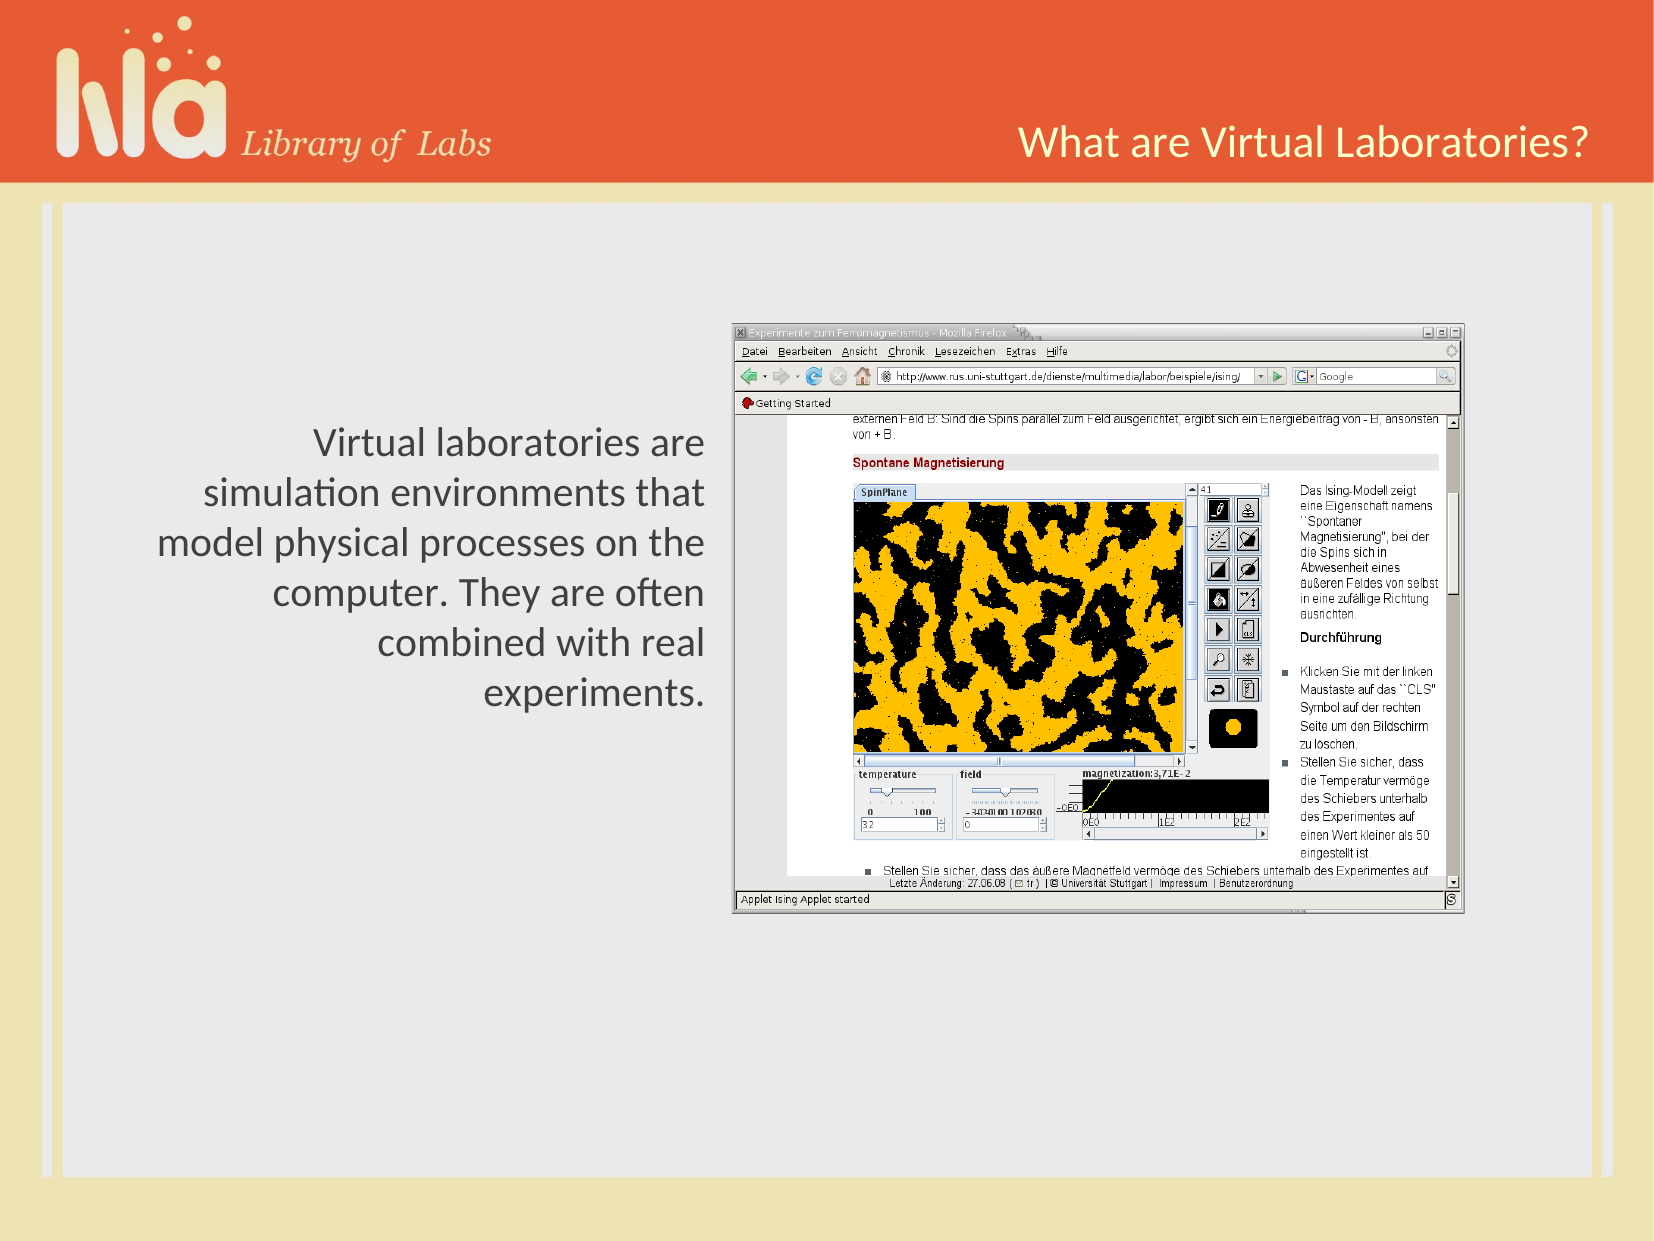

# What are Virtual Laboratories?
Virtual laboratories are simulation environments that model physical processes on the computer. They are often combined with real experiments.